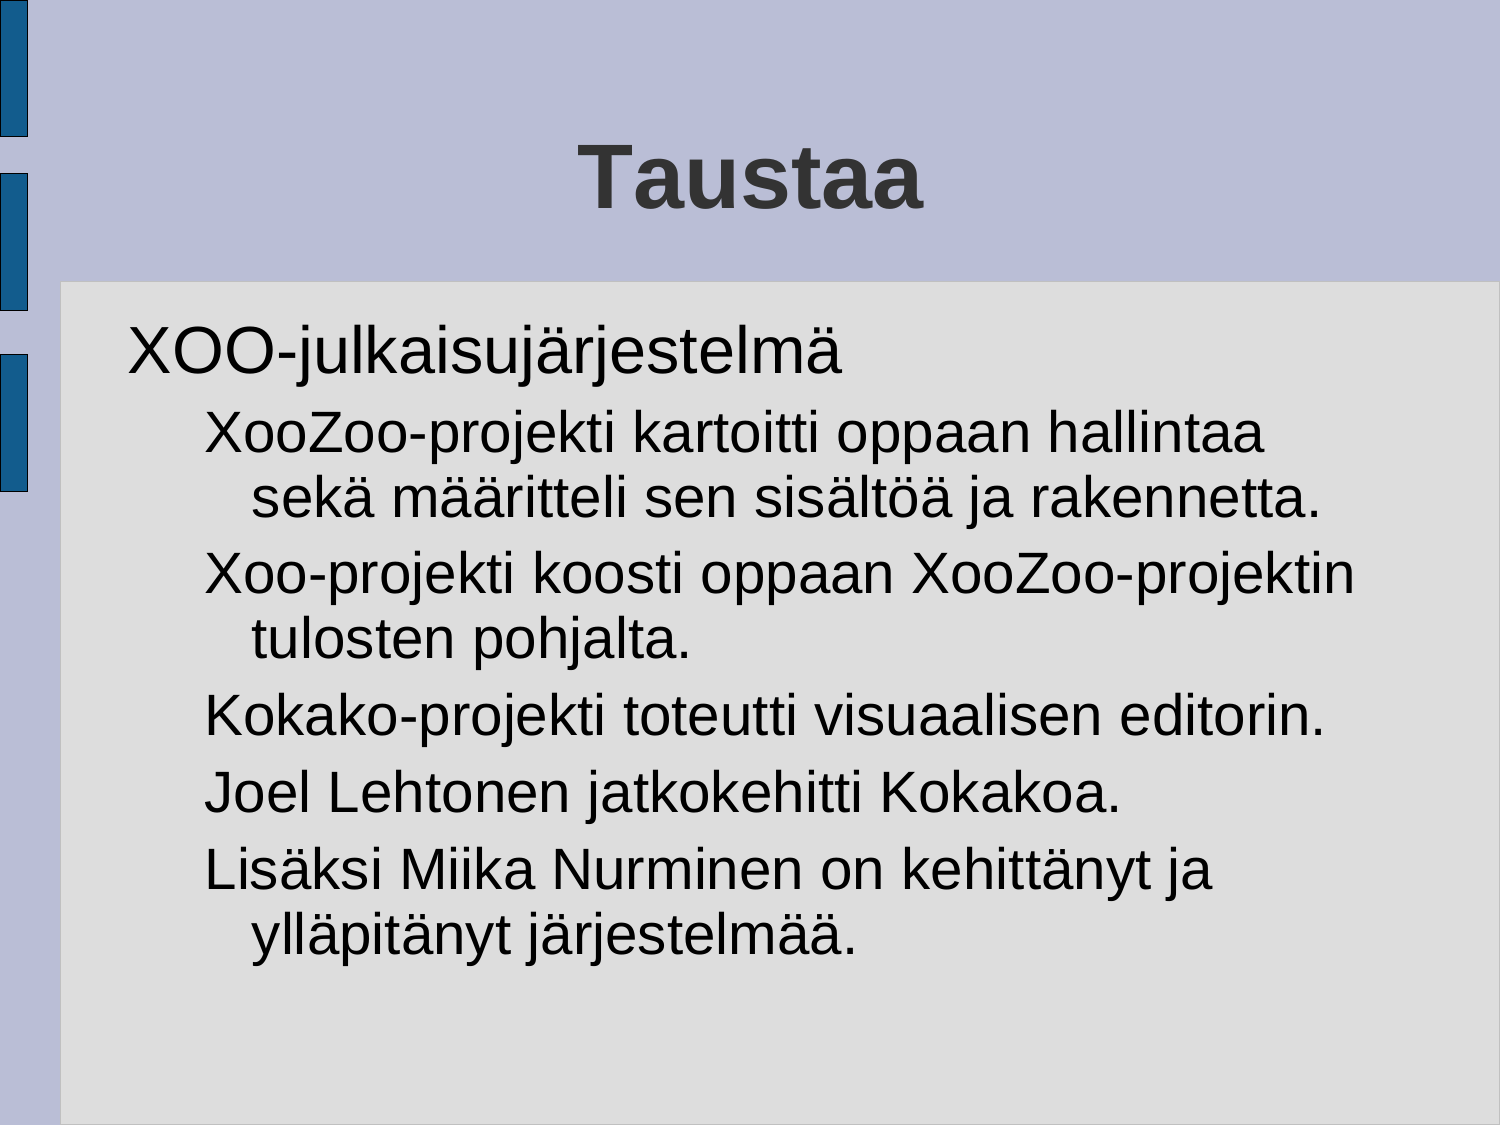

# Taustaa
XOO-julkaisujärjestelmä
XooZoo-projekti kartoitti oppaan hallintaa sekä määritteli sen sisältöä ja rakennetta.
Xoo-projekti koosti oppaan XooZoo-projektin tulosten pohjalta.
Kokako-projekti toteutti visuaalisen editorin.
Joel Lehtonen jatkokehitti Kokakoa.
Lisäksi Miika Nurminen on kehittänyt ja ylläpitänyt järjestelmää.